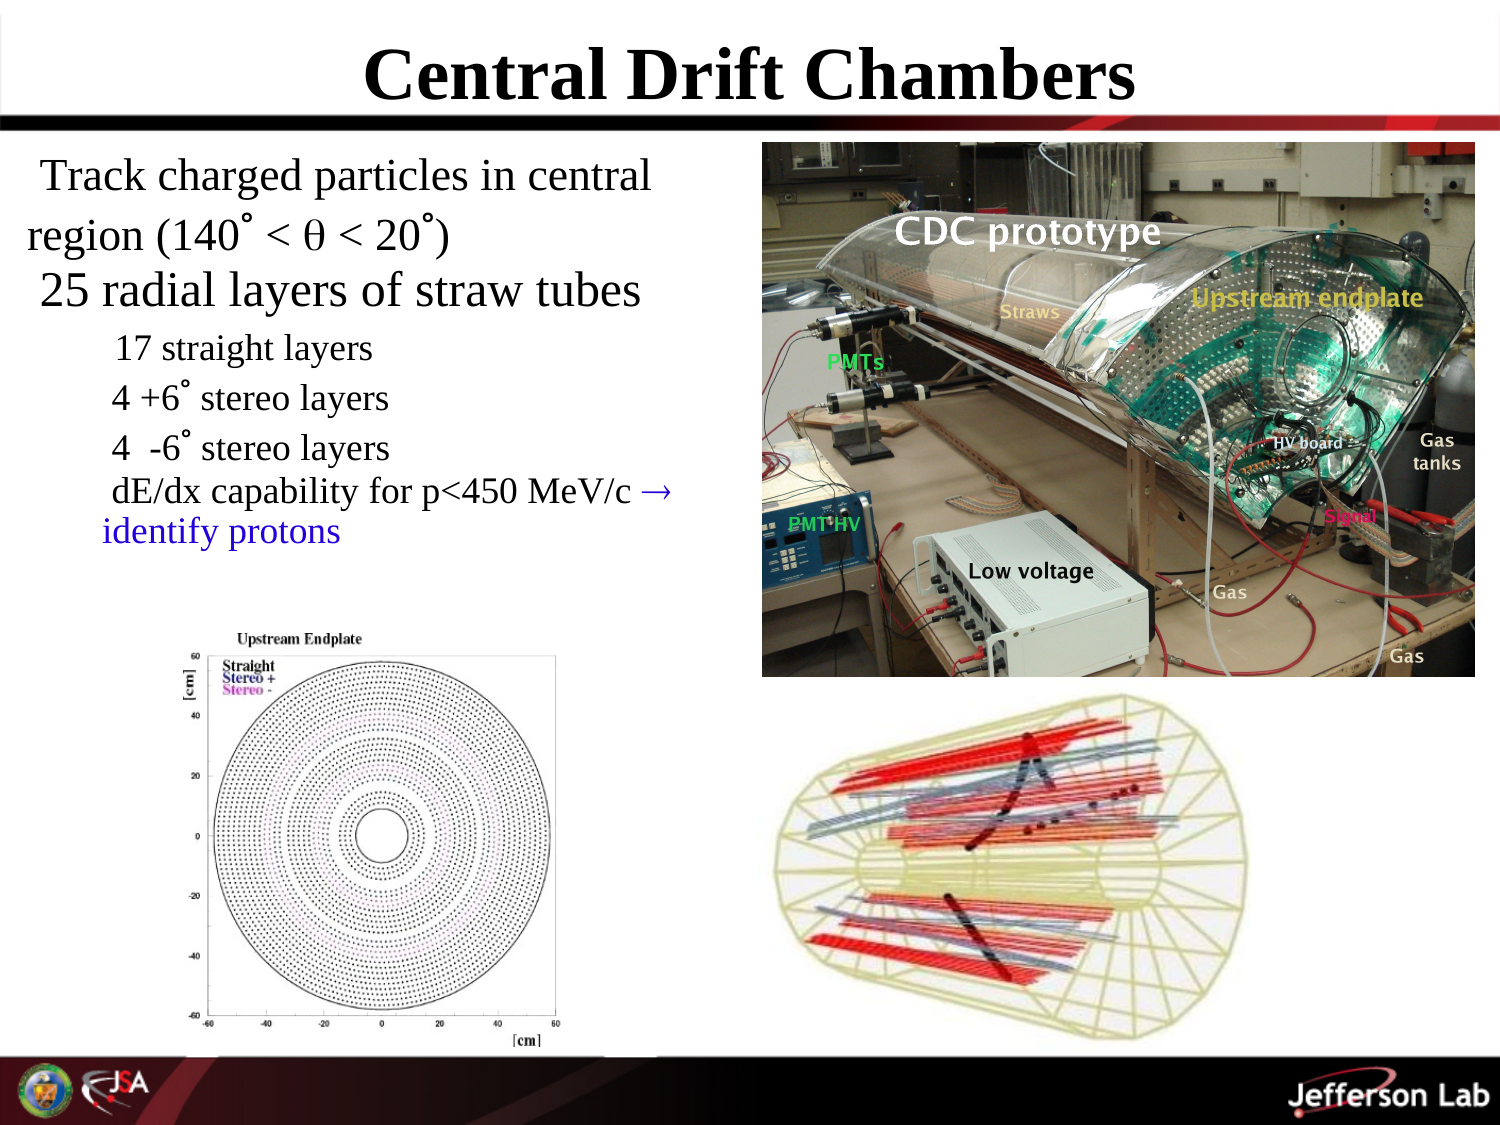

# Central Drift Chambers
 Track charged particles in central region (140˚ <  < 20˚)
 25 radial layers of straw tubes
 17 straight layers
 4 +6˚ stereo layers
 4 -6˚ stereo layers
 dE/dx capability for p<450 MeV/c  identify protons